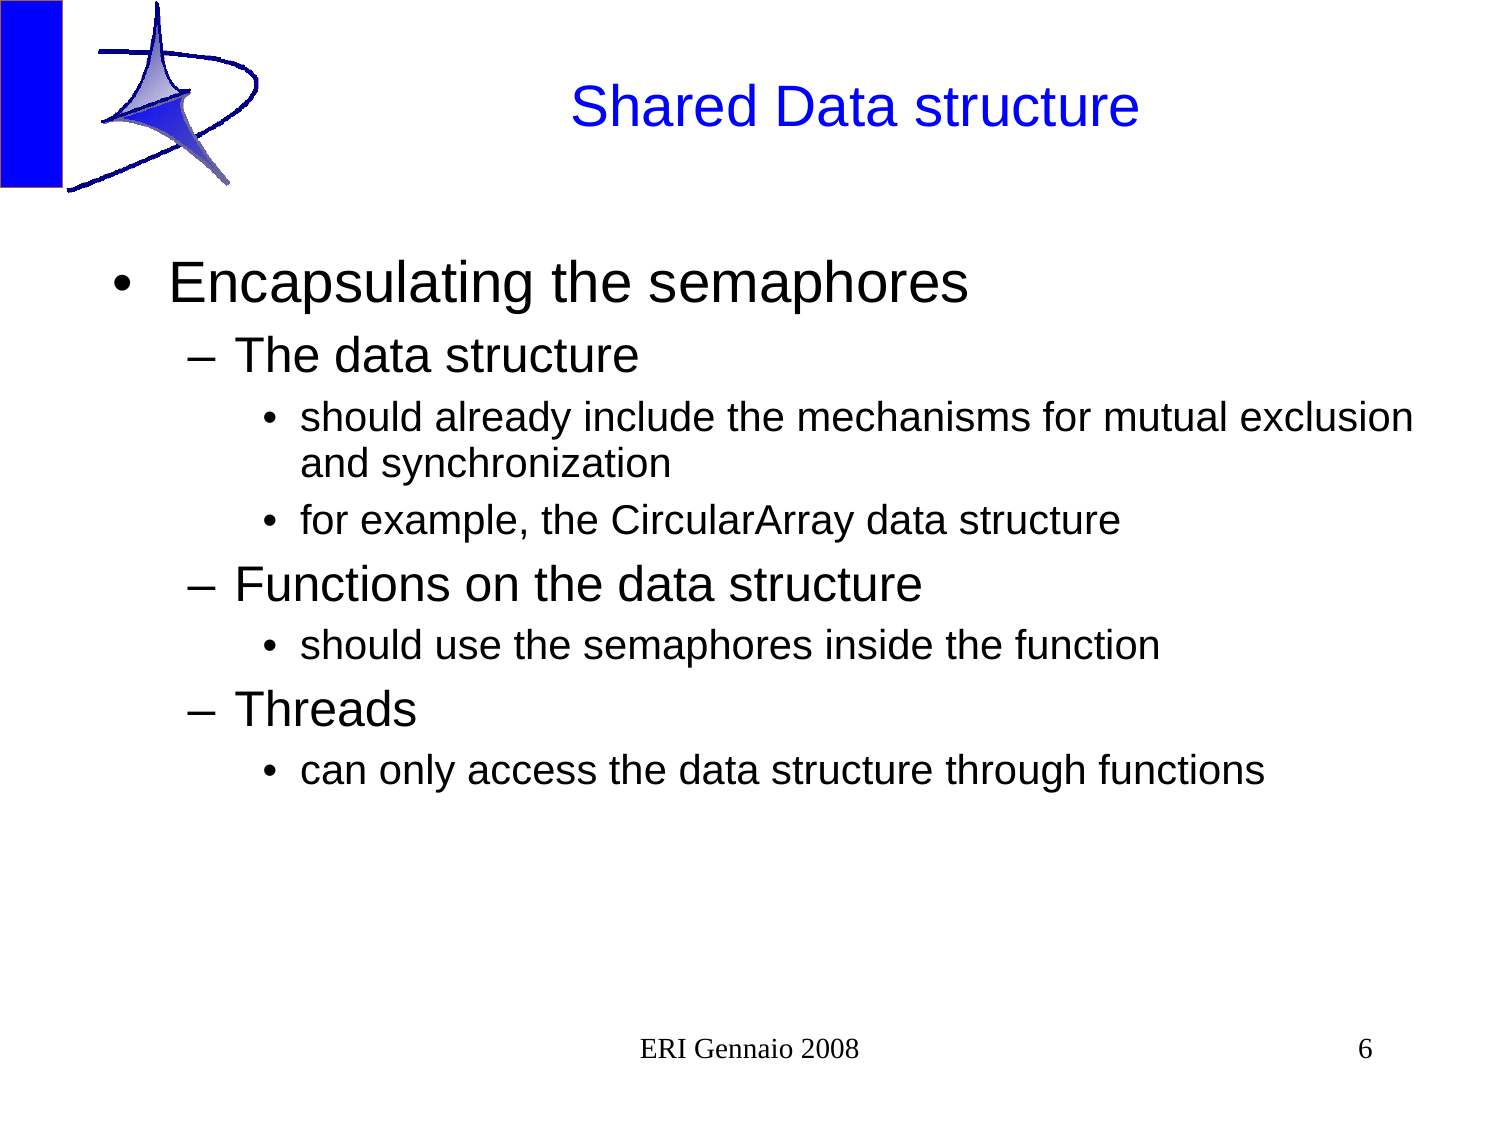

# Shared Data structure
Encapsulating the semaphores
The data structure
should already include the mechanisms for mutual exclusion and synchronization
for example, the CircularArray data structure
Functions on the data structure
should use the semaphores inside the function
Threads
can only access the data structure through functions
ERI Gennaio 2008
6